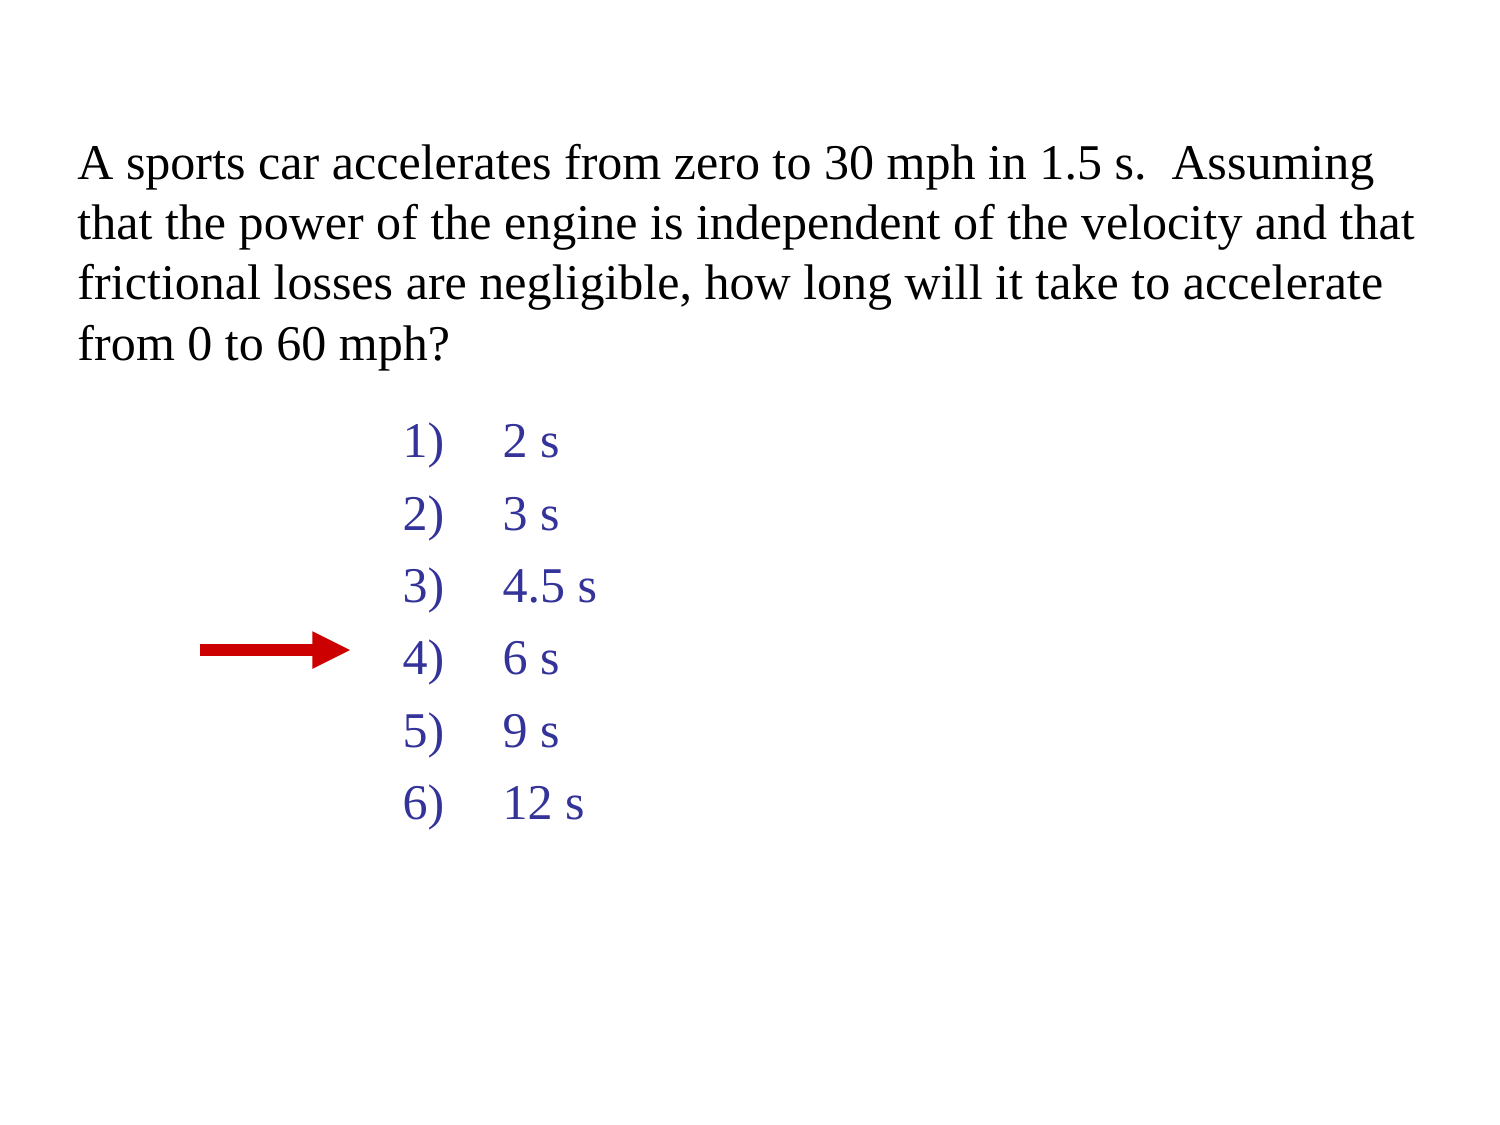

# A sports car accelerates from zero to 30 mph in 1.5 s. Assuming that the power of the engine is independent of the velocity and that frictional losses are negligible, how long will it take to accelerate from 0 to 60 mph?
2 s
3 s
4.5 s
6 s
9 s
12 s